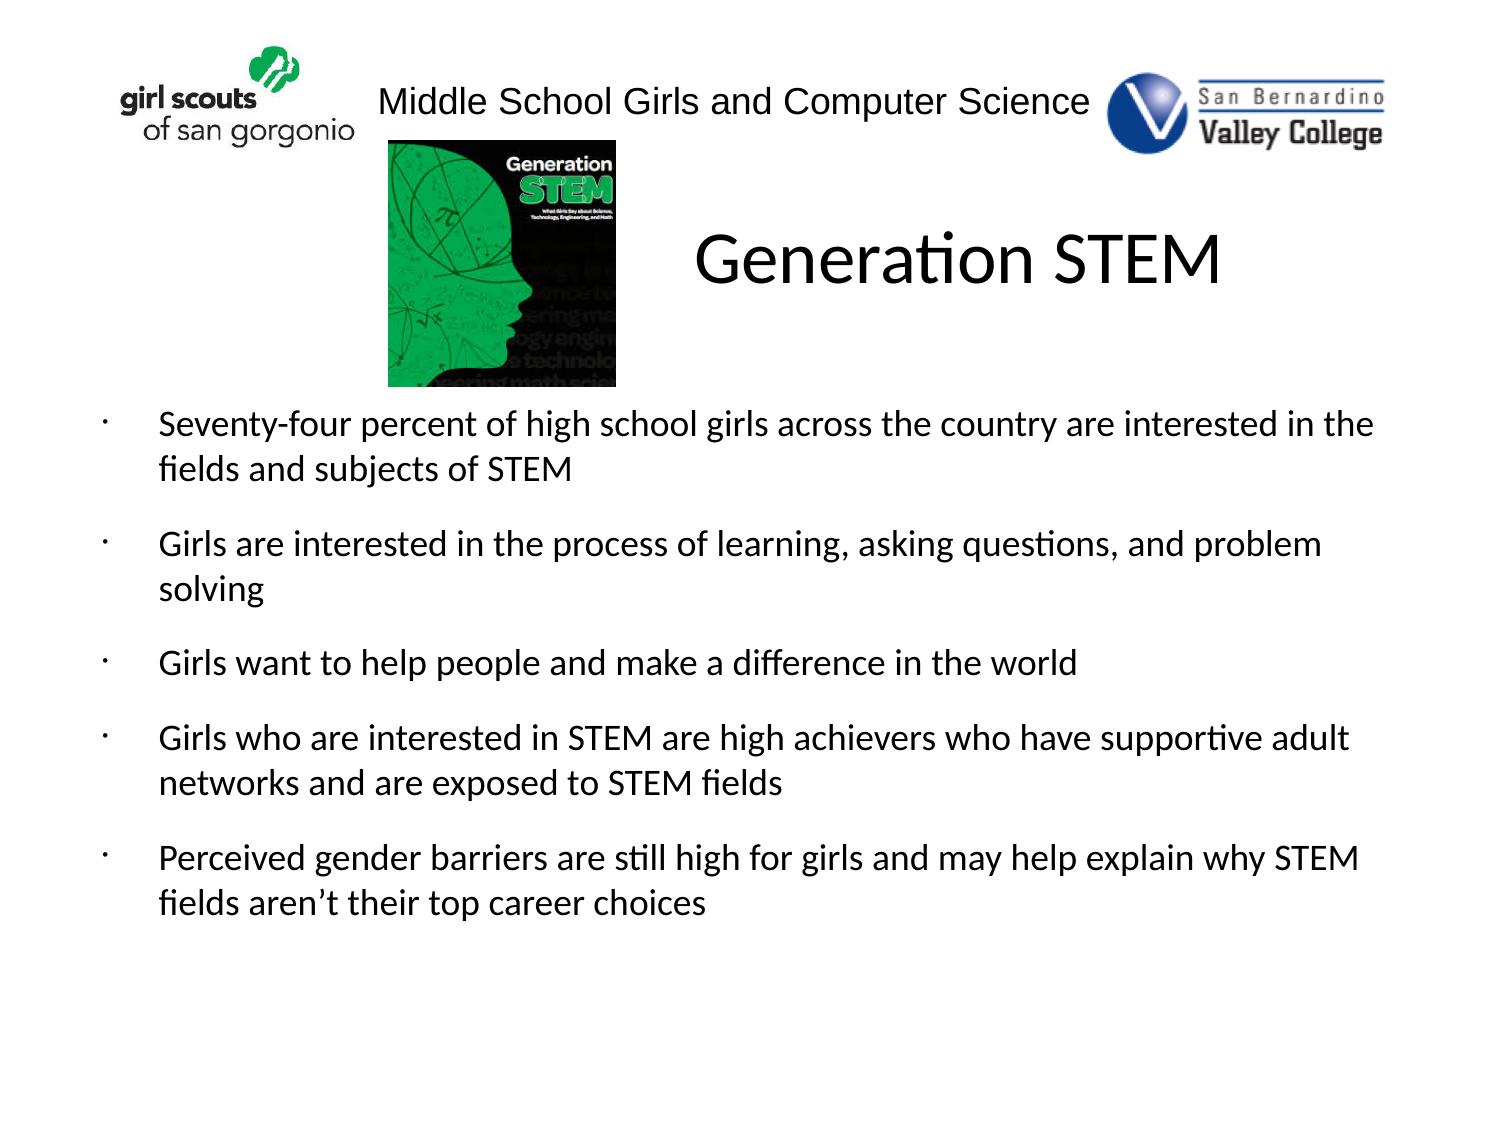

# Generation STEM
Seventy-four percent of high school girls across the country are interested in the fields and subjects of STEM
Girls are interested in the process of learning, asking questions, and problem solving
Girls want to help people and make a difference in the world
Girls who are interested in STEM are high achievers who have supportive adult networks and are exposed to STEM fields
Perceived gender barriers are still high for girls and may help explain why STEM fields aren’t their top career choices